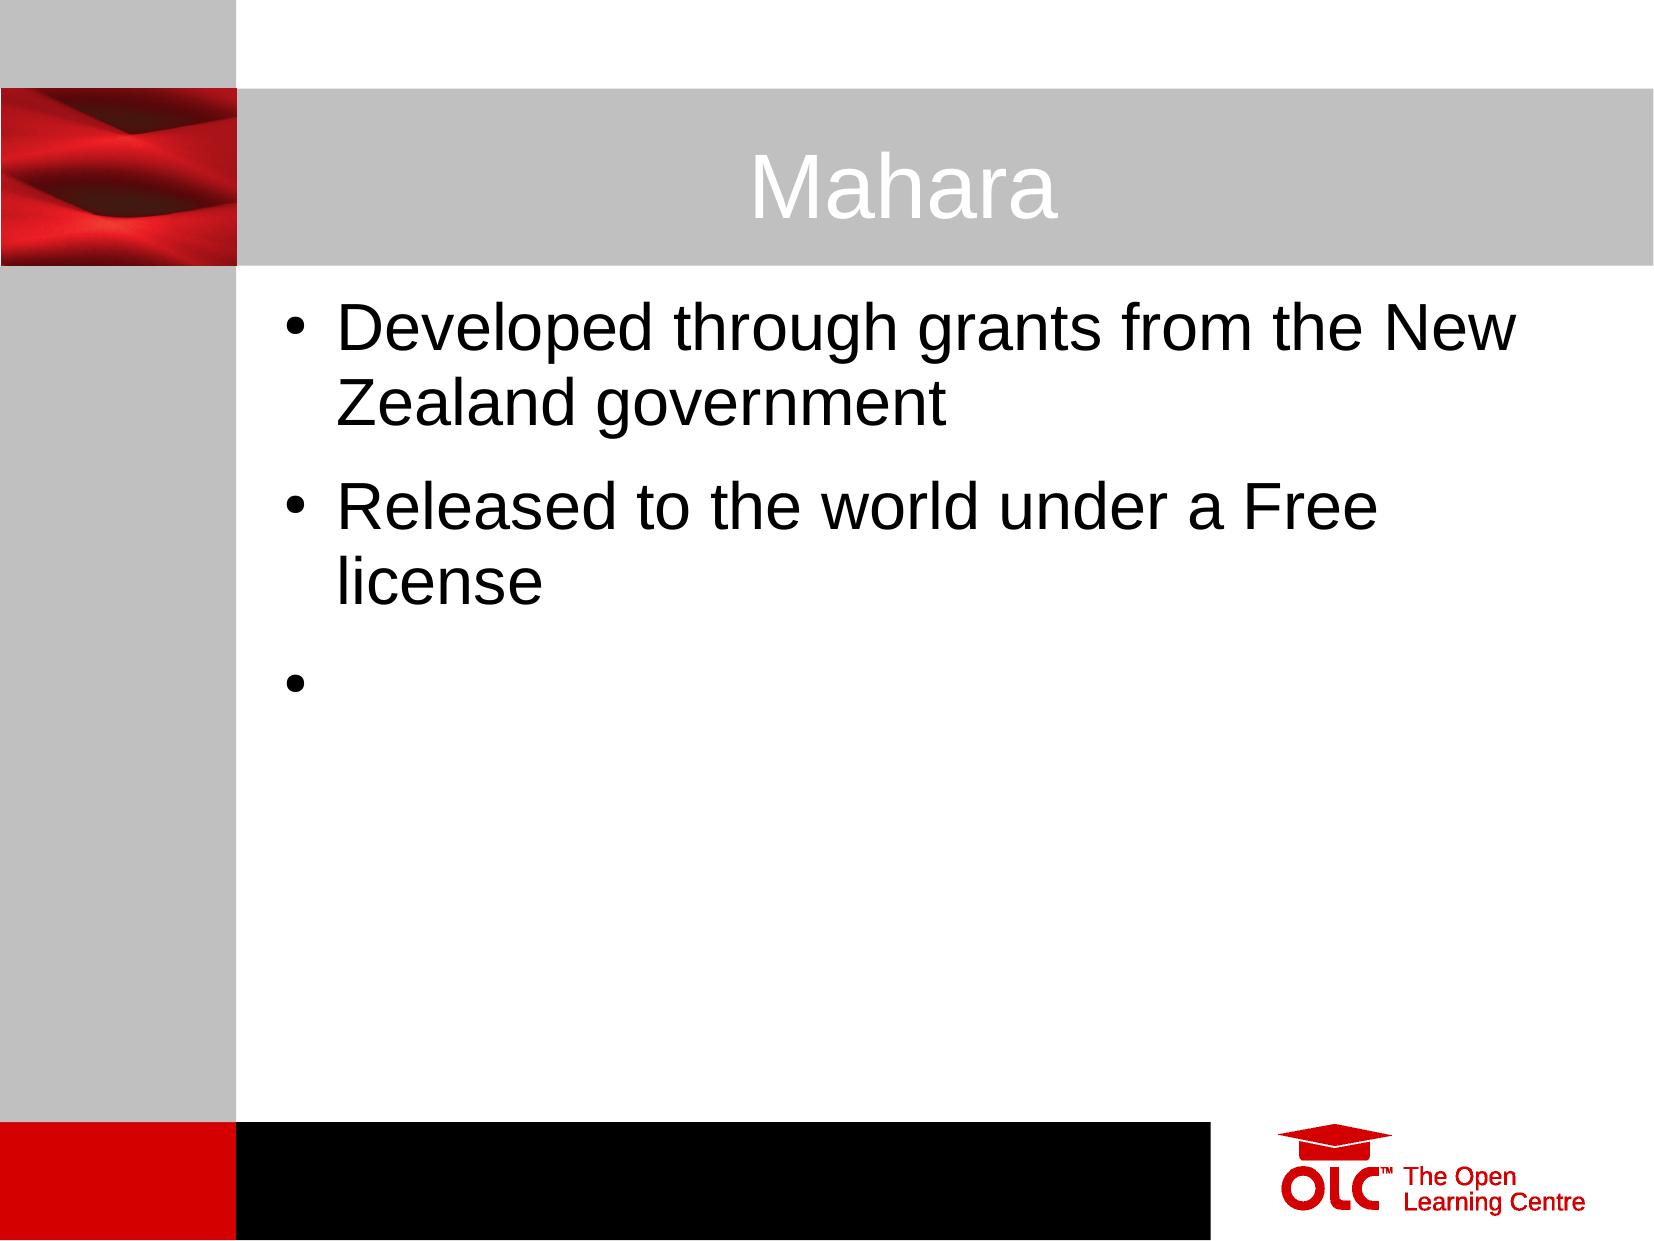

# Mahara
Developed through grants from the New Zealand government
Released to the world under a Free license